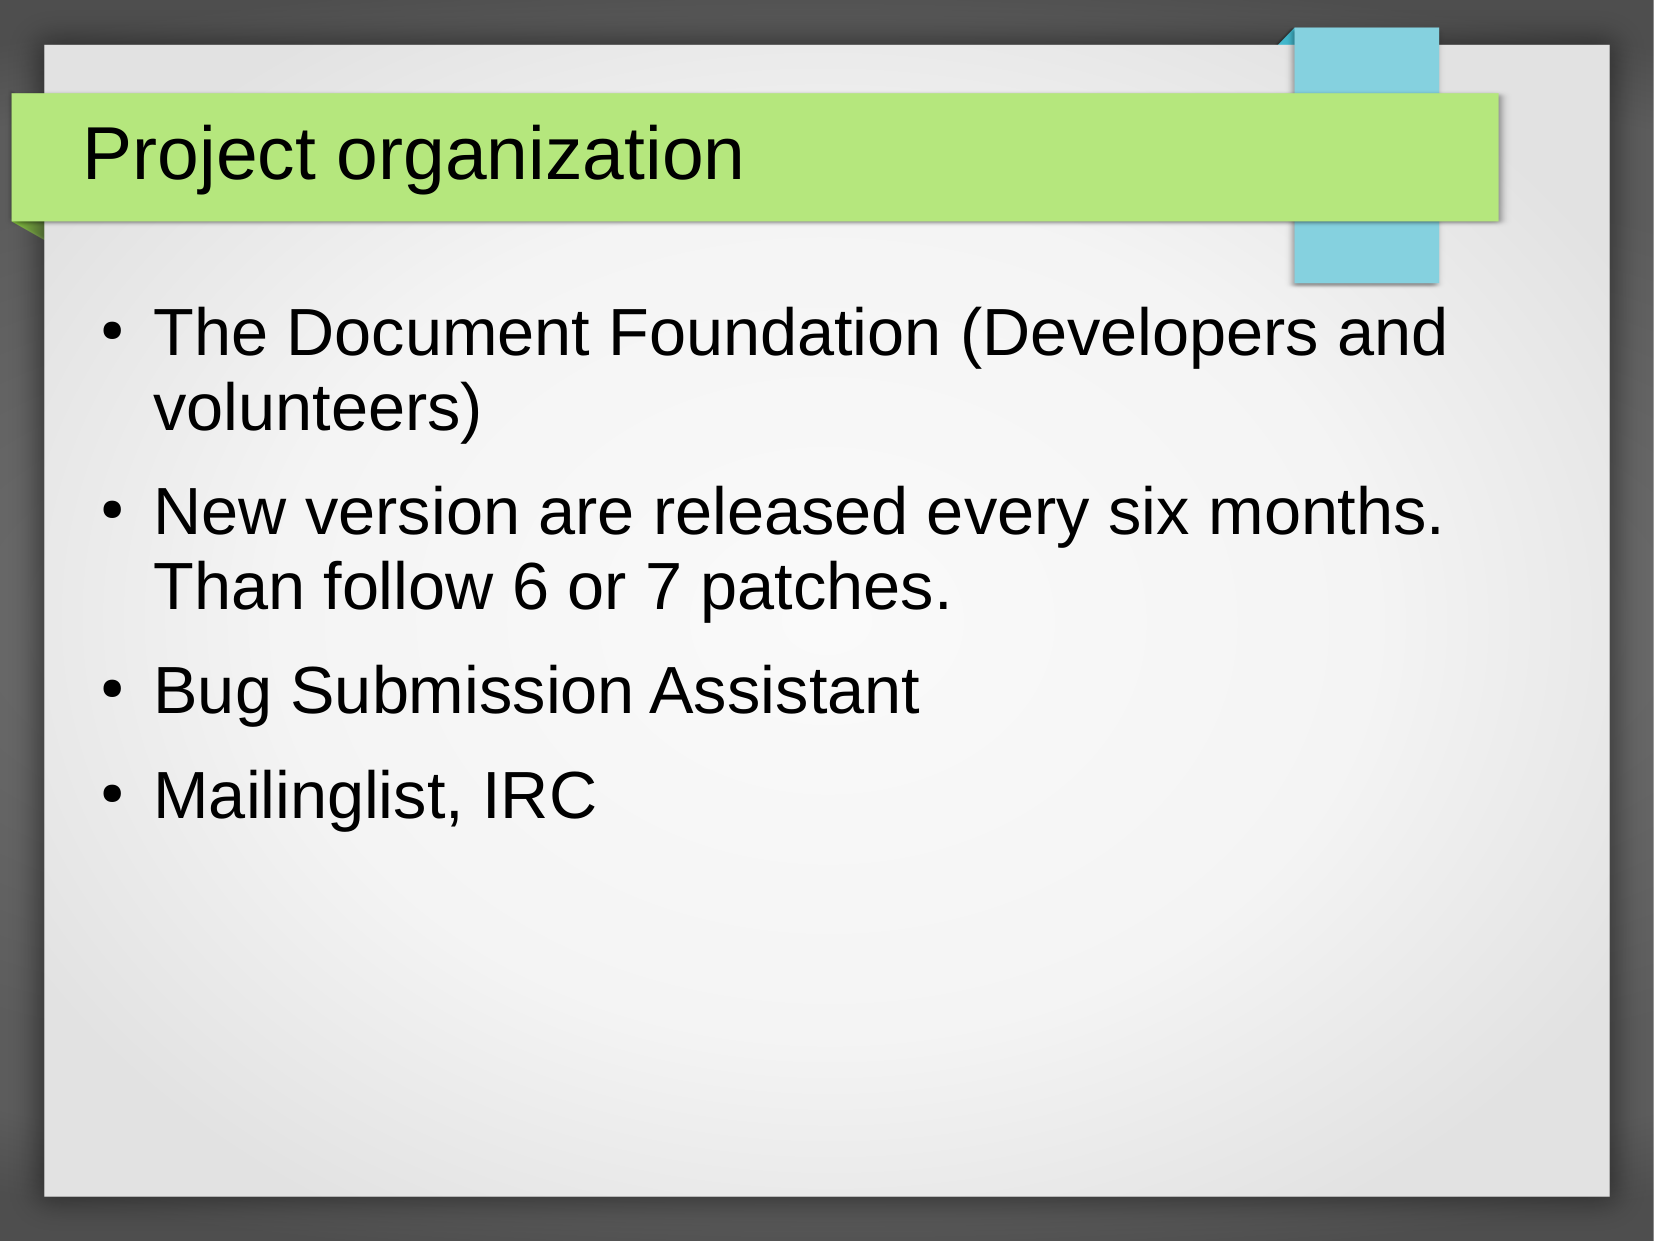

# Project organization
The Document Foundation (Developers and volunteers)
New version are released every six months. Than follow 6 or 7 patches.
Bug Submission Assistant
Mailinglist, IRC